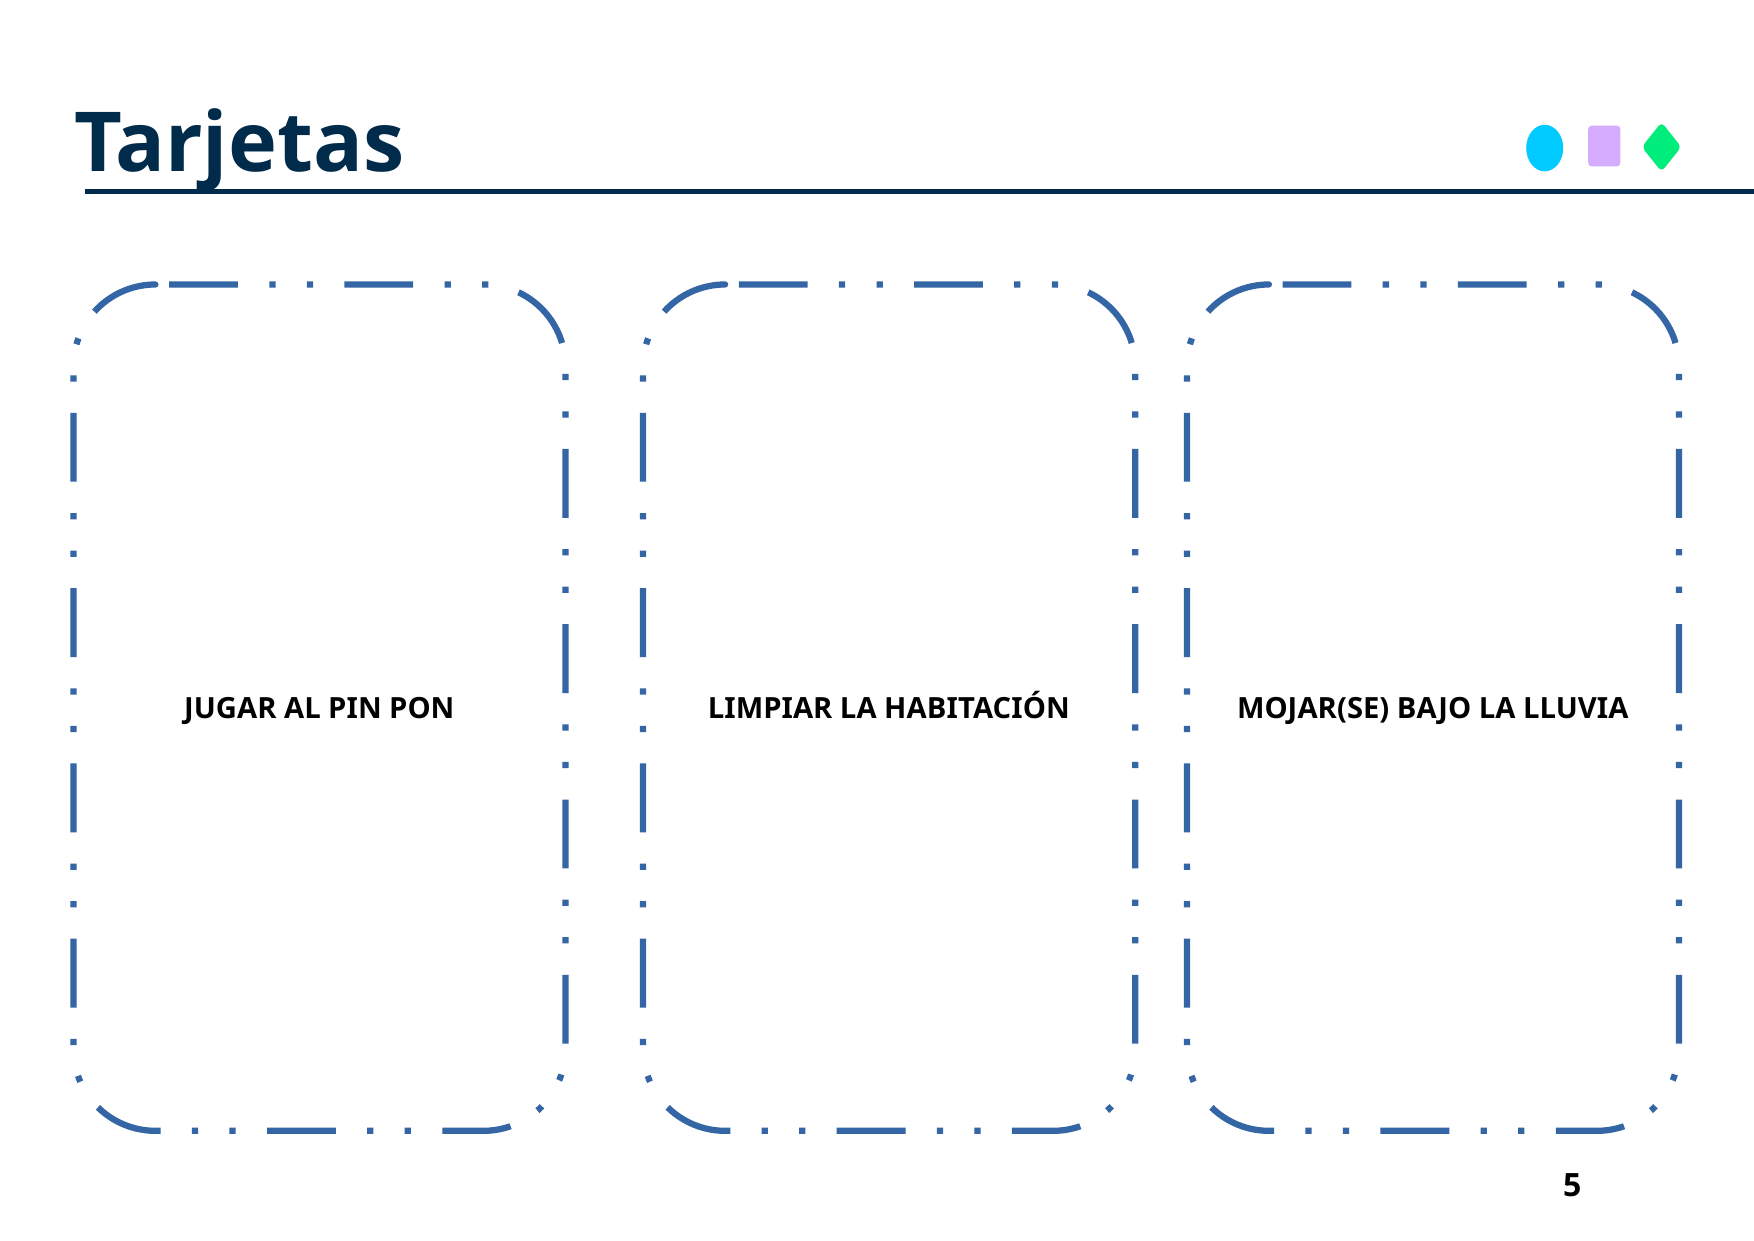

# Tarjetas
JUGAR AL PIN PON
LIMPIAR LA HABITACIÓN
MOJAR(SE) BAJO LA LLUVIA